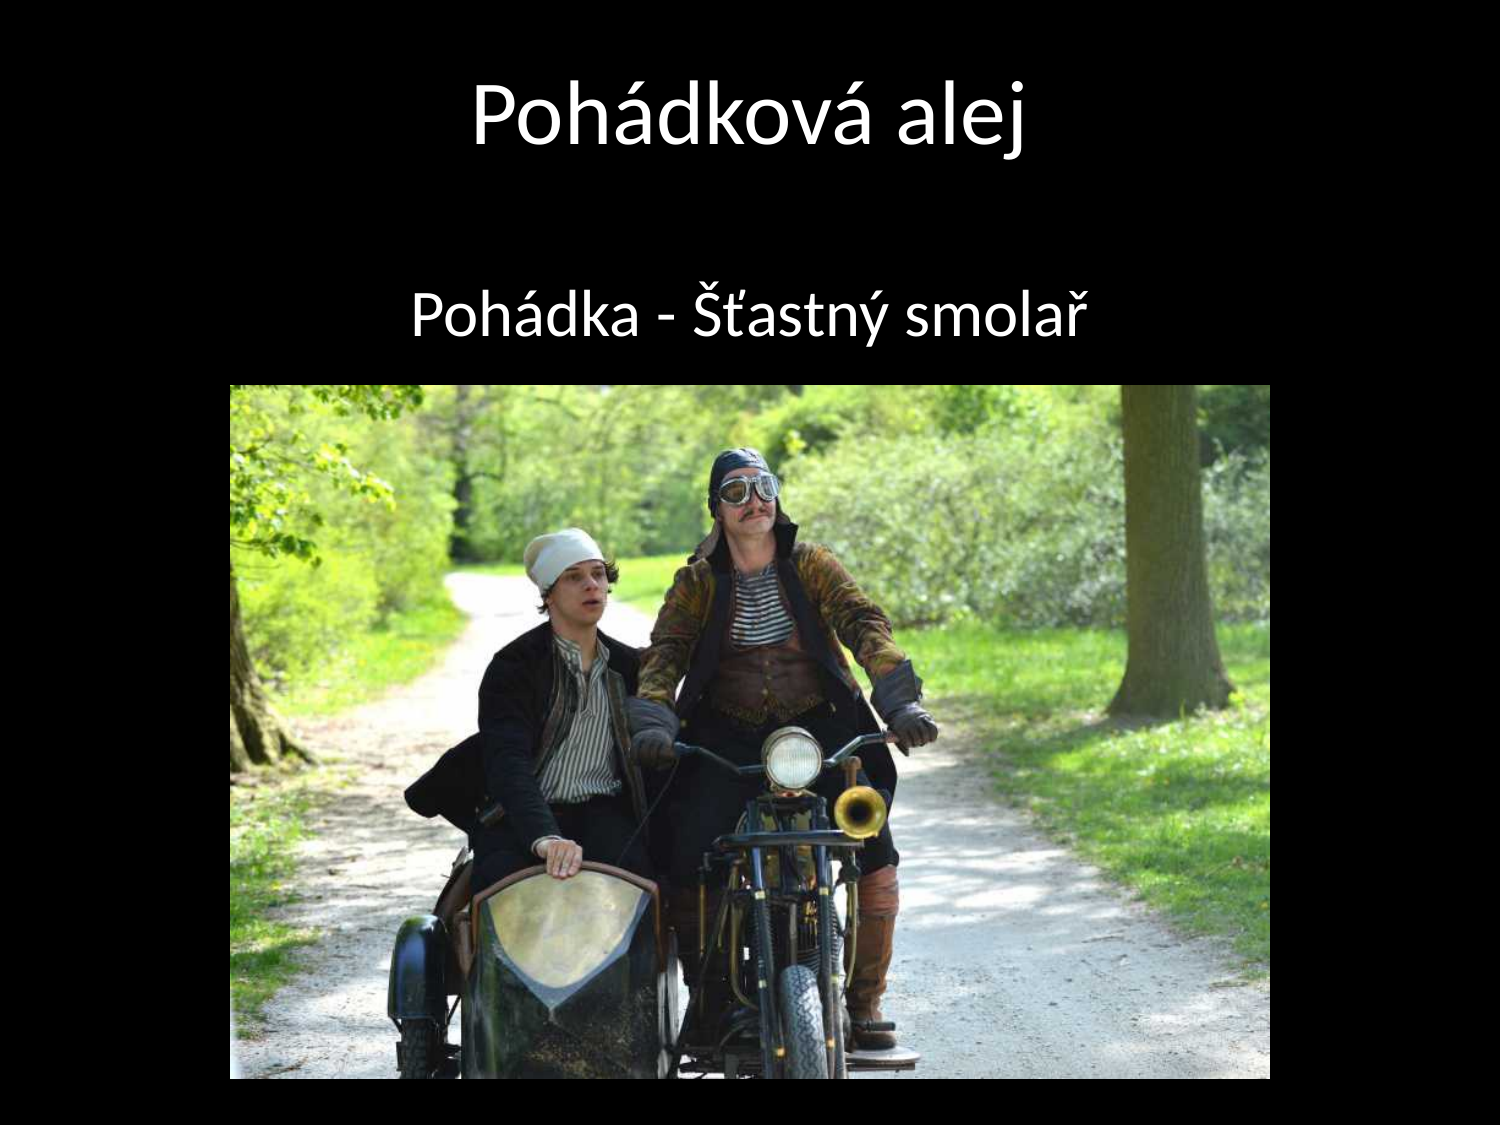

# Pohádková alej
Pohádka - Šťastný smolař